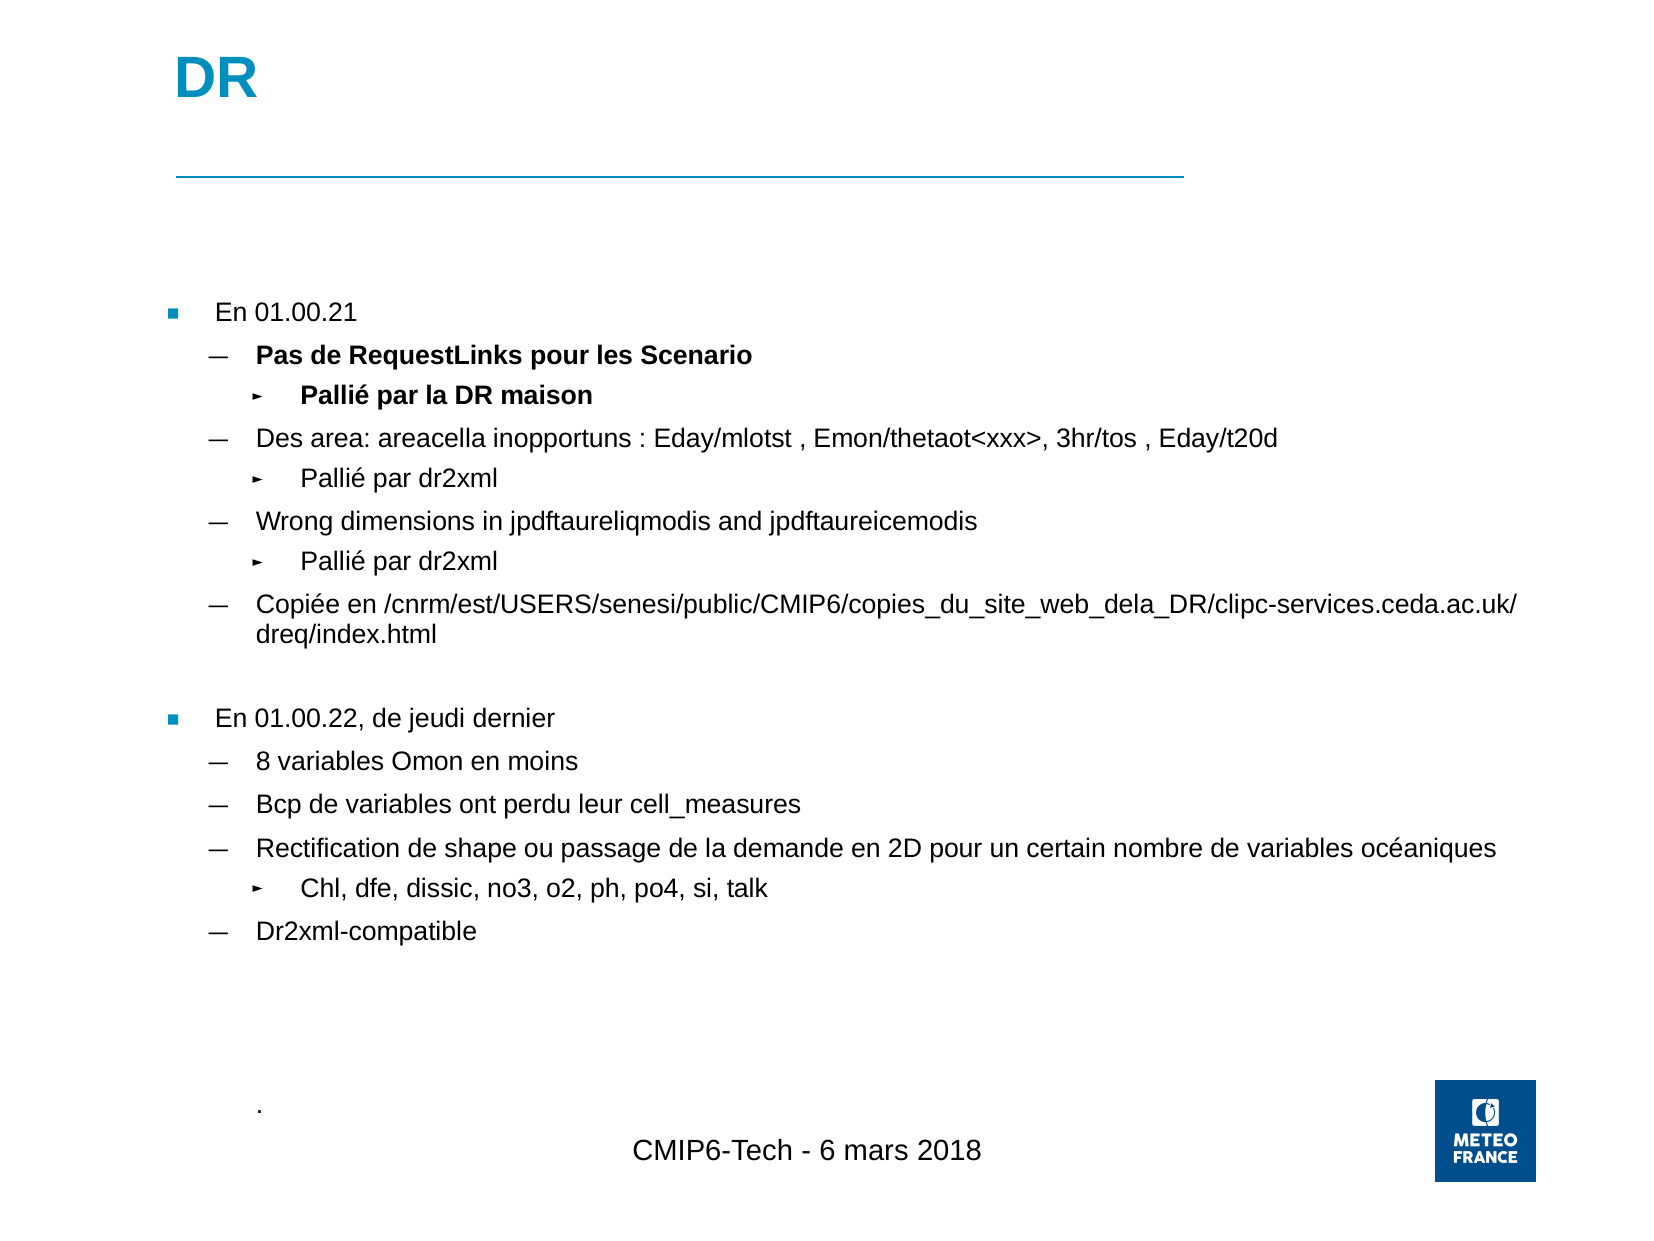

# DR
En 01.00.21
Pas de RequestLinks pour les Scenario
Pallié par la DR maison
Des area: areacella inopportuns : Eday/mlotst , Emon/thetaot<xxx>, 3hr/tos , Eday/t20d
Pallié par dr2xml
Wrong dimensions in jpdftaureliqmodis and jpdftaureicemodis
Pallié par dr2xml
Copiée en /cnrm/est/USERS/senesi/public/CMIP6/copies_du_site_web_dela_DR/clipc-services.ceda.ac.uk/dreq/index.html
En 01.00.22, de jeudi dernier
8 variables Omon en moins
Bcp de variables ont perdu leur cell_measures
Rectification de shape ou passage de la demande en 2D pour un certain nombre de variables océaniques
Chl, dfe, dissic, no3, o2, ph, po4, si, talk
Dr2xml-compatible
.
CMIP6-Tech - 6 mars 2018